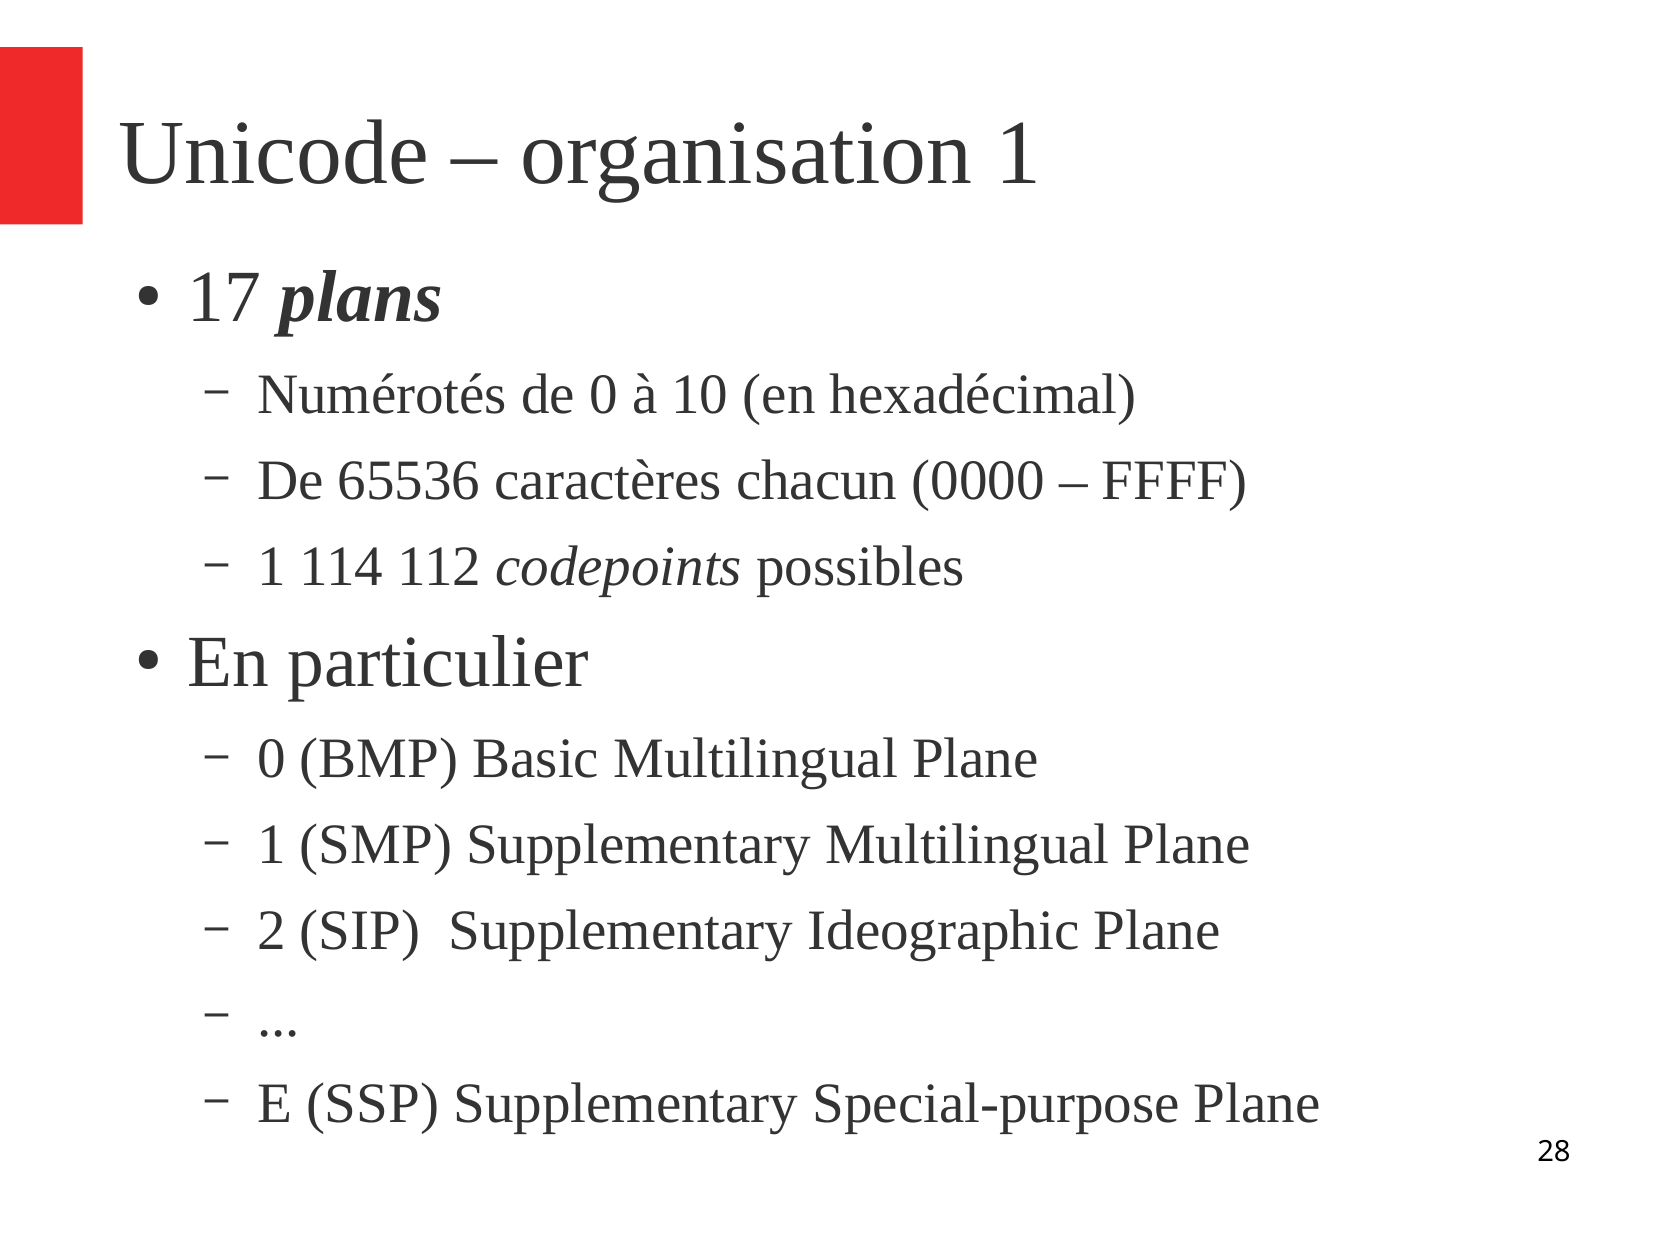

# Unicode – organisation 1
17 plans
Numérotés de 0 à 10 (en hexadécimal)
De 65536 caractères chacun (0000 – FFFF)
1 114 112 codepoints possibles
En particulier
0 (BMP) Basic Multilingual Plane
1 (SMP) Supplementary Multilingual Plane
2 (SIP) Supplementary Ideographic Plane
...
E (SSP) Supplementary Special-purpose Plane
28